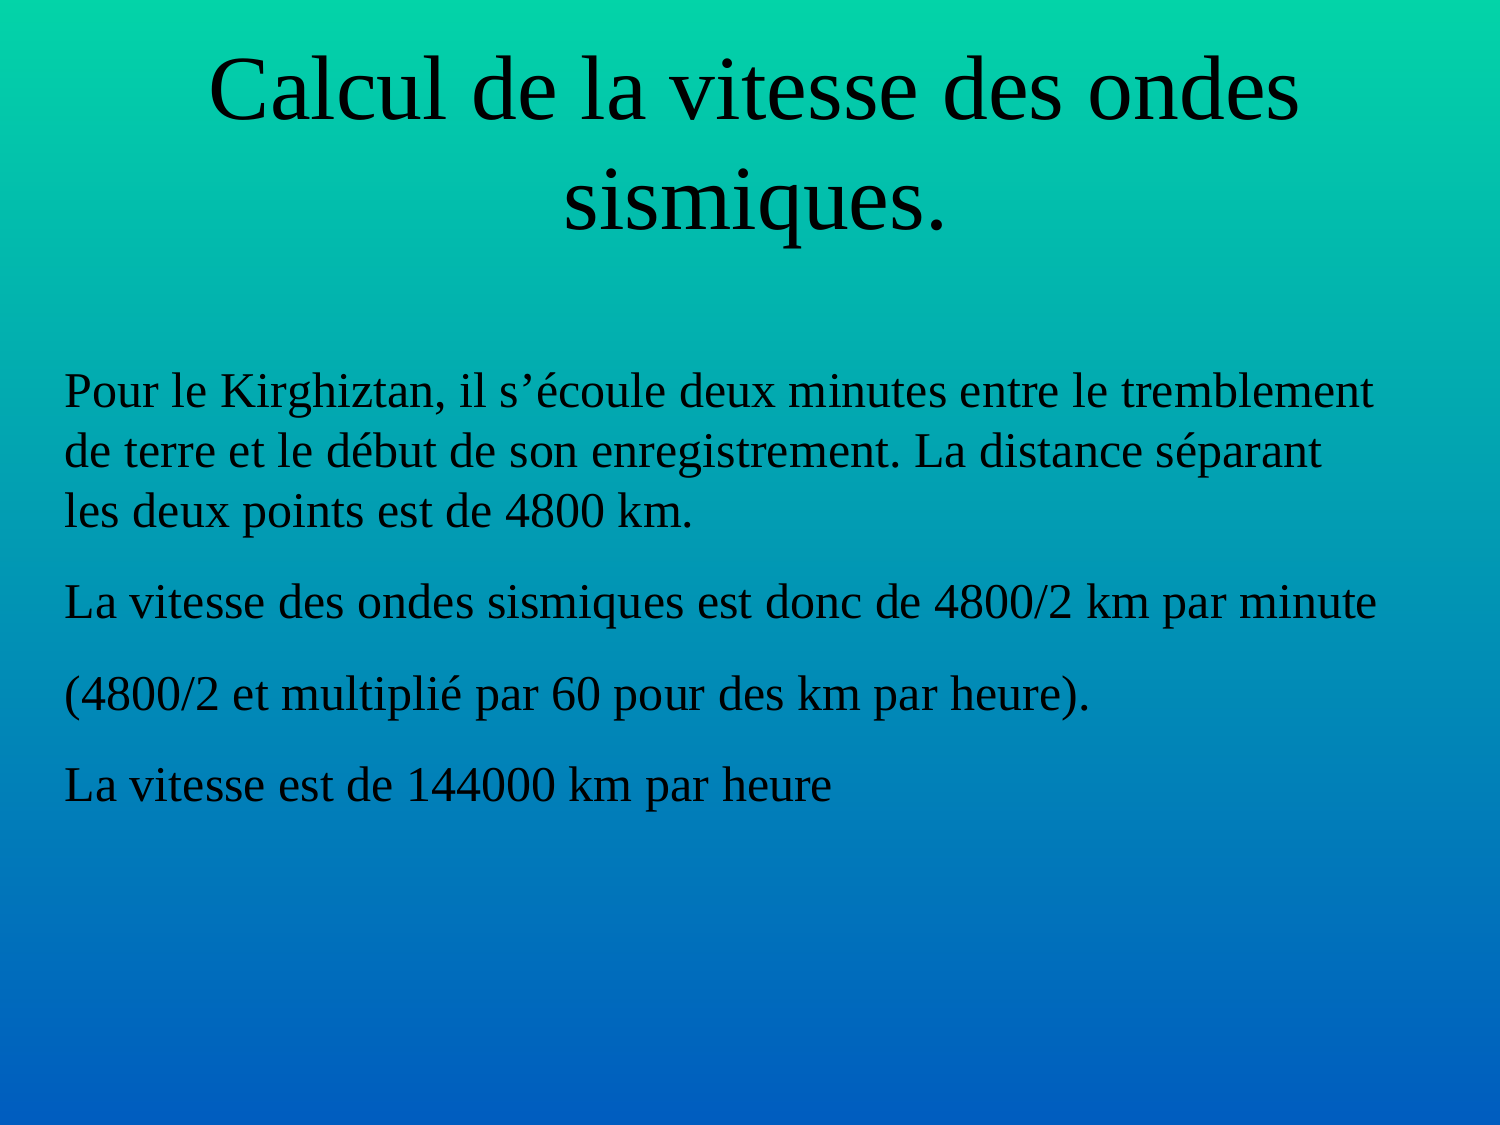

Calcul de la vitesse des ondes sismiques.
Pour le Kirghiztan, il s’écoule deux minutes entre le tremblement de terre et le début de son enregistrement. La distance séparant les deux points est de 4800 km.
La vitesse des ondes sismiques est donc de 4800/2 km par minute
(4800/2 et multiplié par 60 pour des km par heure).
La vitesse est de 144000 km par heure